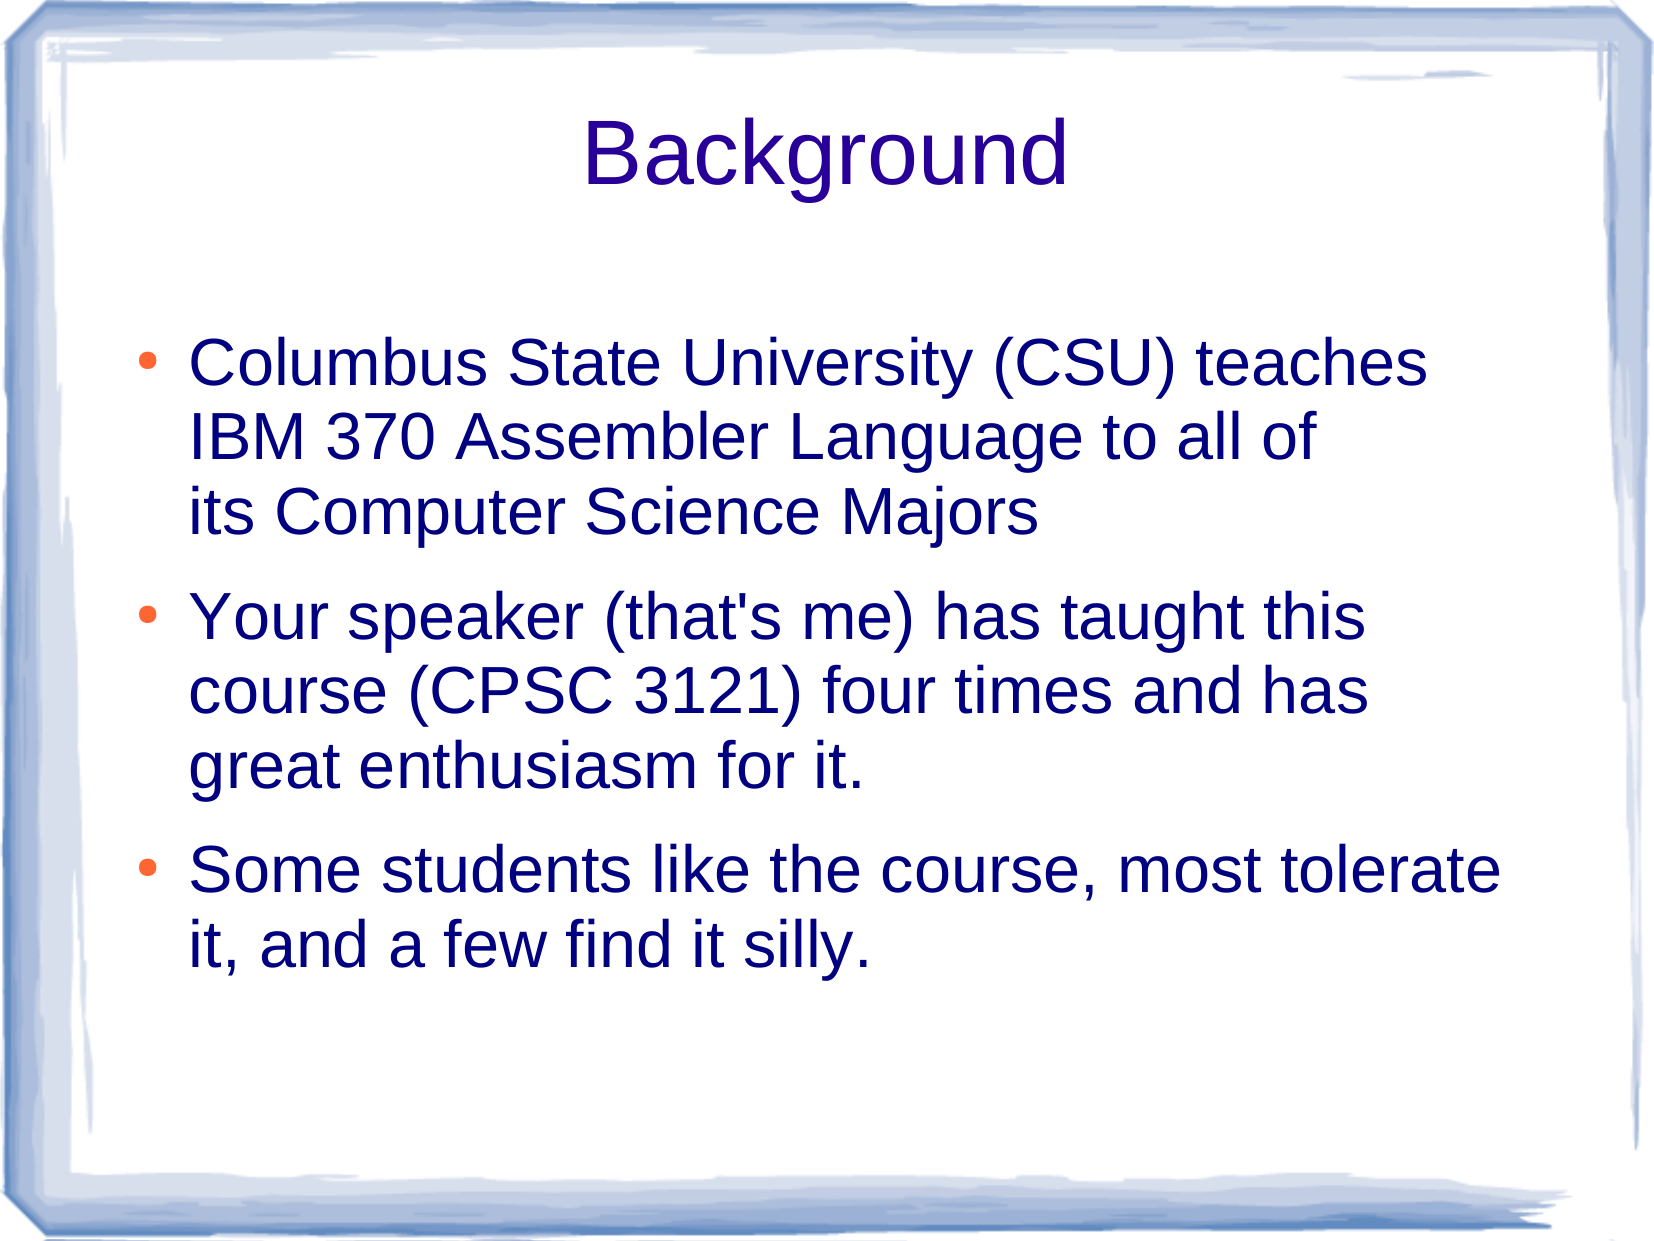

# Background
Columbus State University (CSU) teaches
IBM 370 Assembler Language to all of
its Computer Science Majors
Your speaker (that's me) has taught this
course (CPSC 3121) four times and has
great enthusiasm for it.
Some students like the course, most tolerate
it, and a few find it silly.